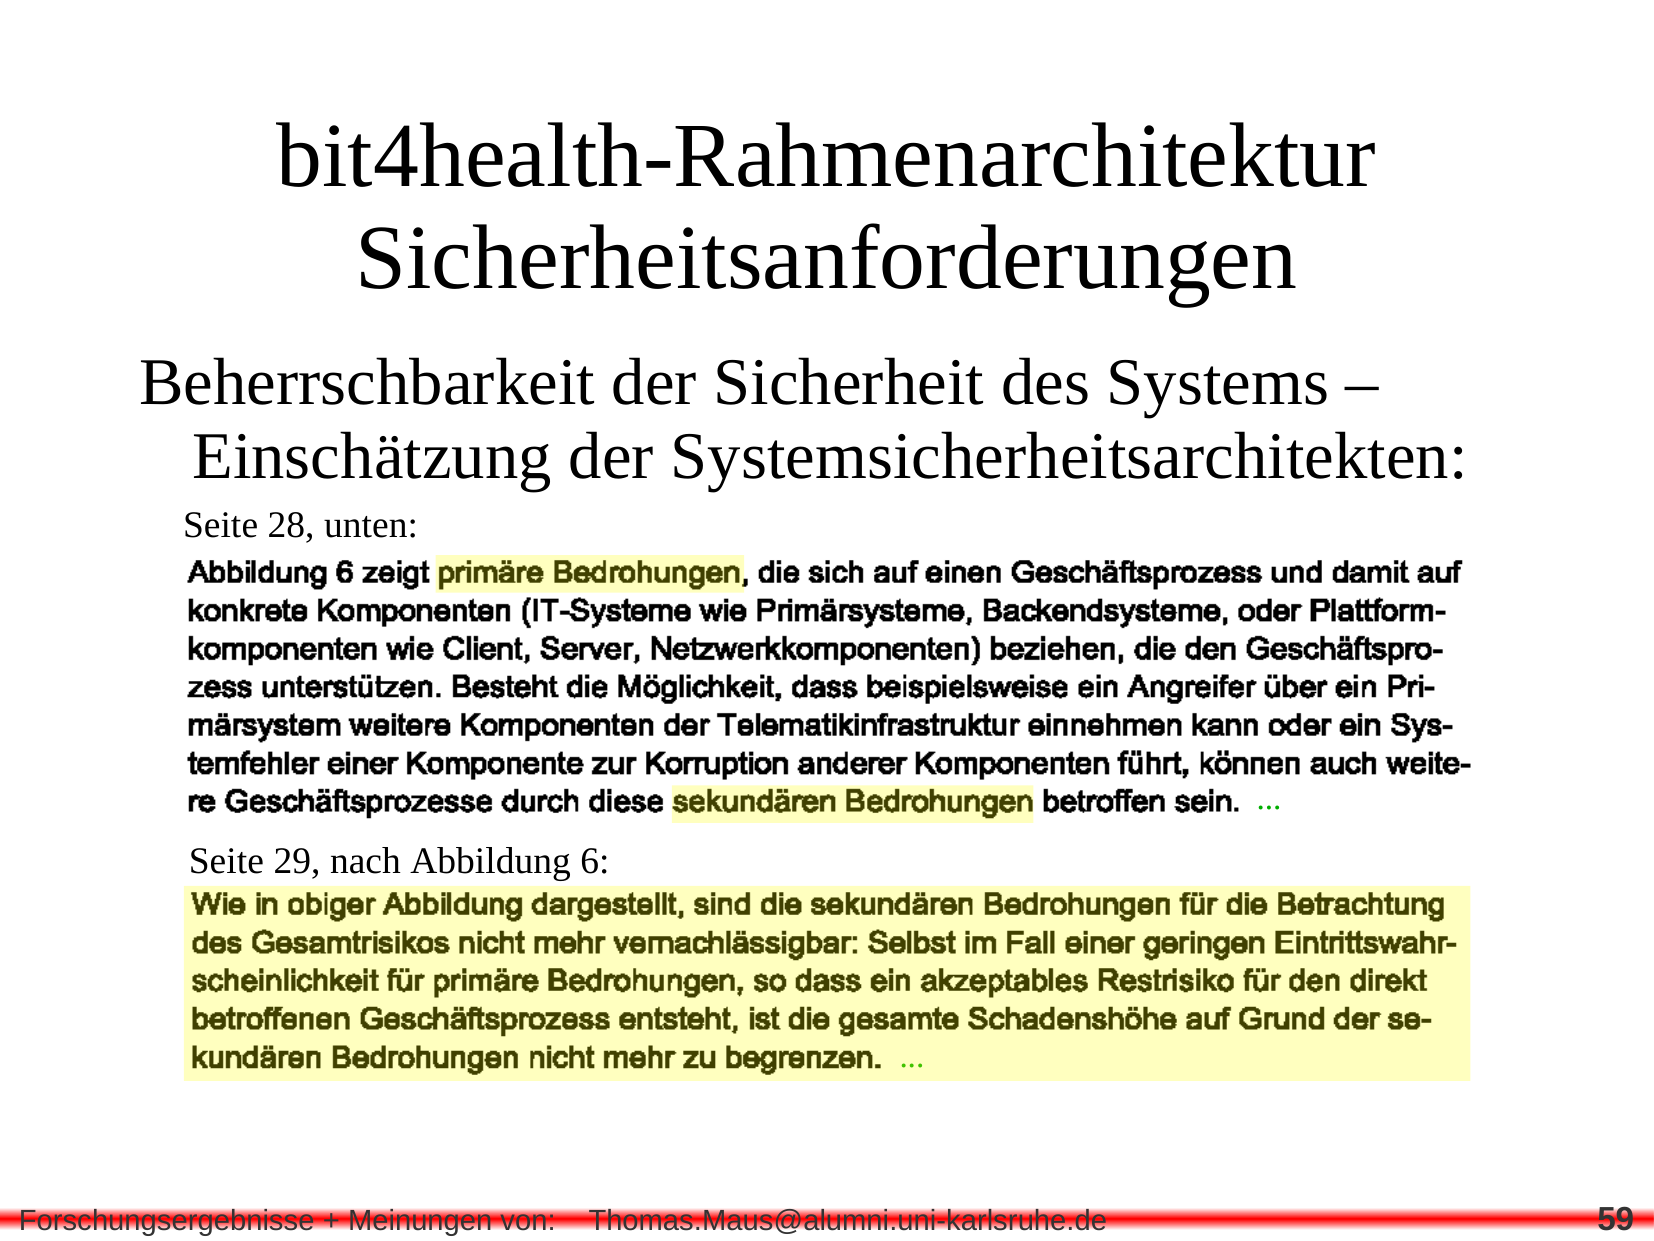

# bit4health-Rahmenarchitektur Sicherheitsanforderungen
Beherrschbarkeit der Sicherheit des Systems – Einschätzung der Systemsicherheitsarchitekten:
Seite 28, unten:
 ...
Seite 29, nach Abbildung 6:
 ...